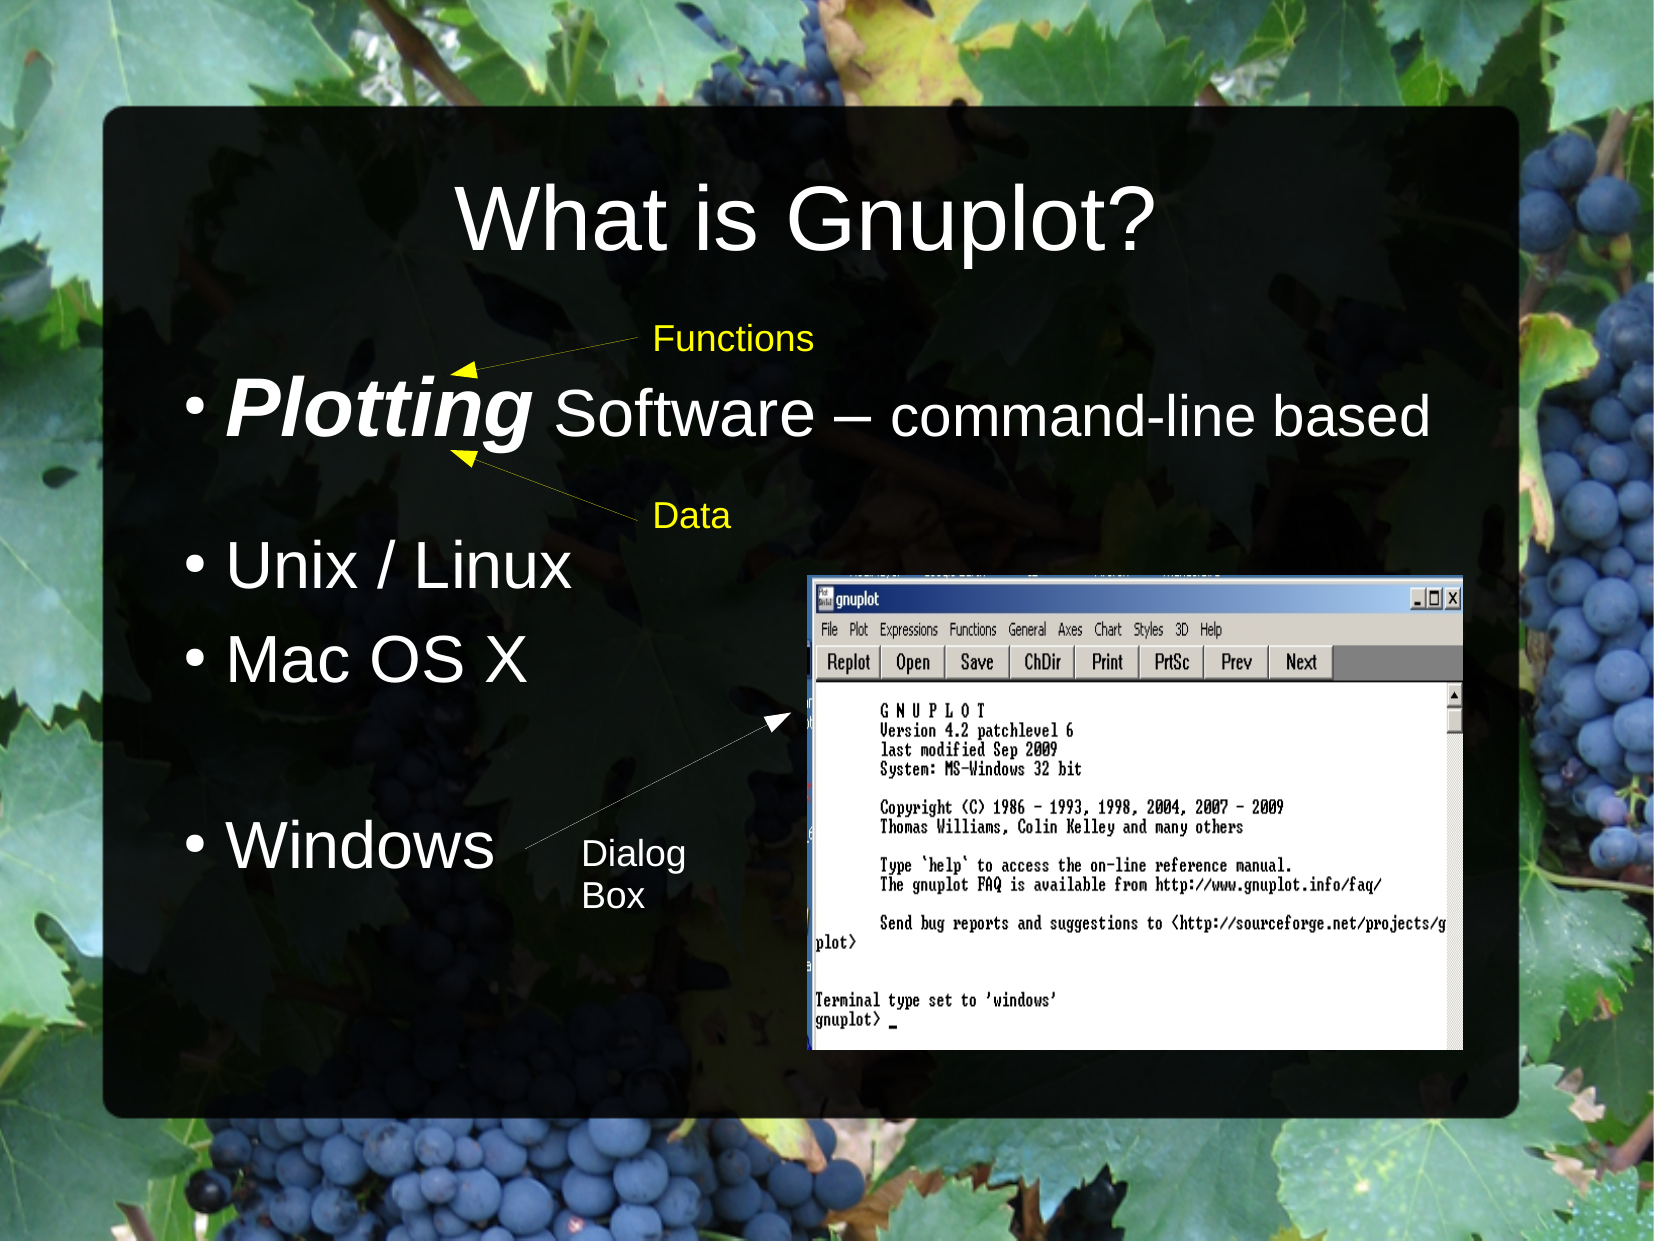

# What is Gnuplot?
Functions
 Plotting Software – command-line based
 Unix / Linux
 Mac OS X
 Windows
Data
Dialog Box